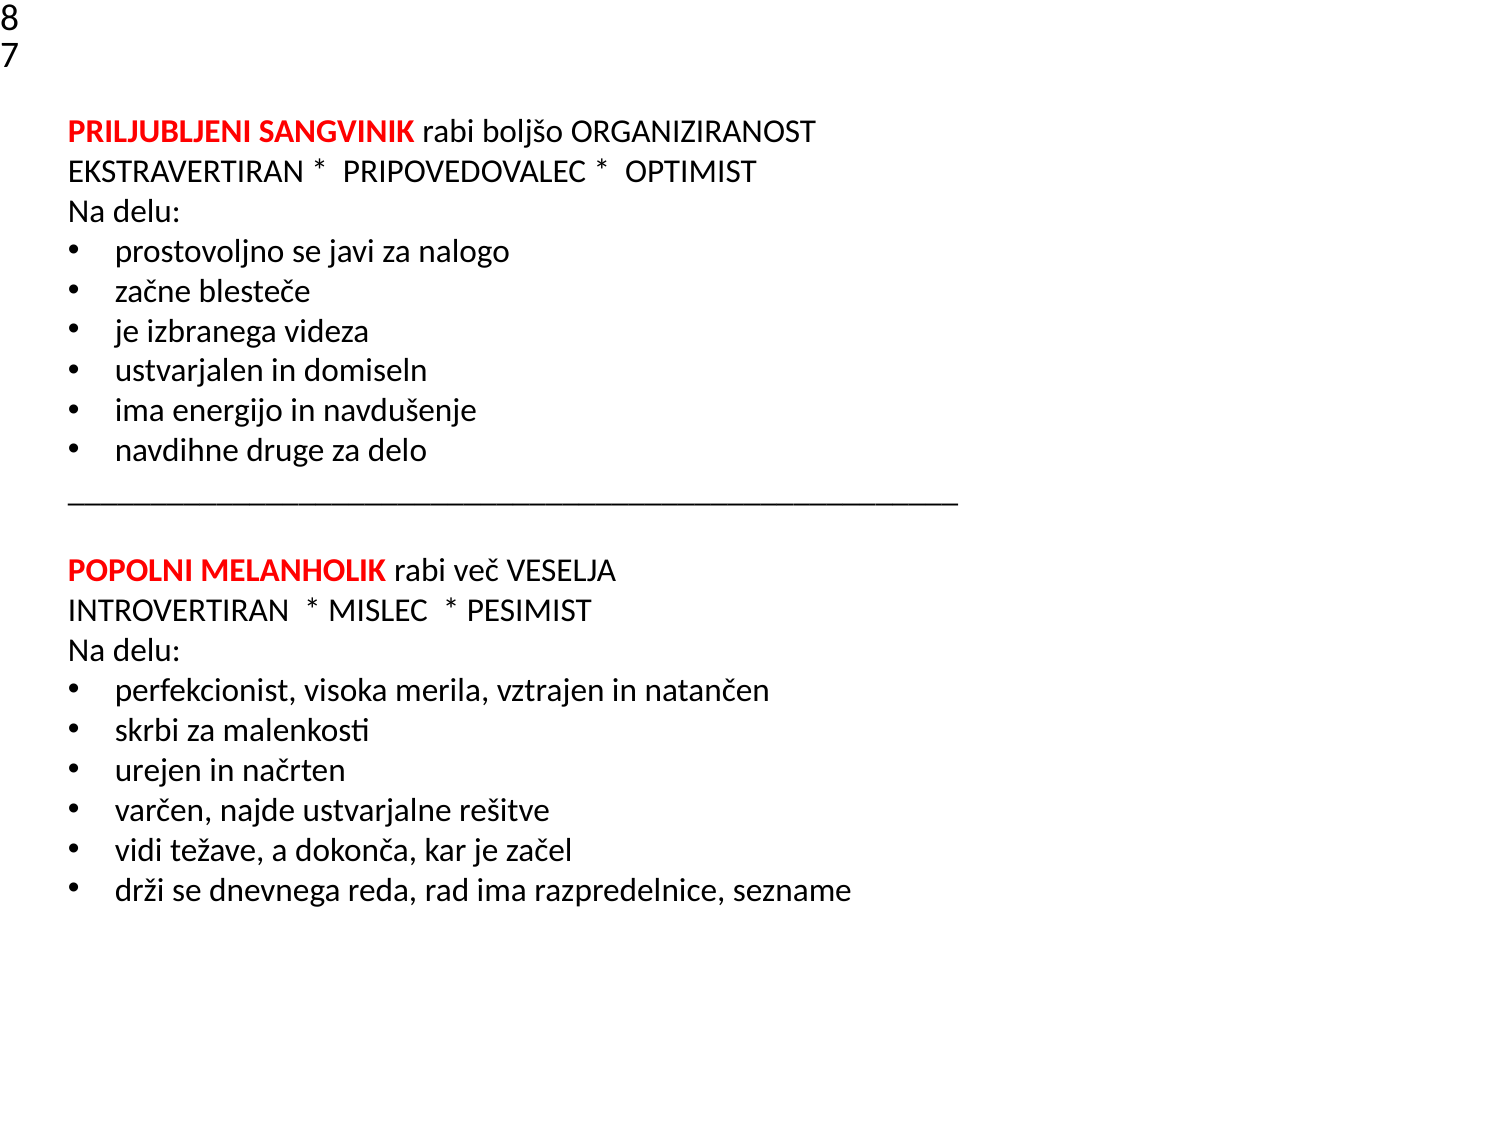

PRILJUBLJENI SANGVINIK rabi boljšo ORGANIZIRANOST
EKSTRAVERTIRAN * PRIPOVEDOVALEC * OPTIMIST
Na delu:
prostovoljno se javi za nalogo
začne blesteče
je izbranega videza
ustvarjalen in domiseln
ima energijo in navdušenje
navdihne druge za delo
______________________________________________________
POPOLNI MELANHOLIK rabi več VESELJA
INTROVERTIRAN * MISLEC * PESIMIST
Na delu:
perfekcionist, visoka merila, vztrajen in natančen
skrbi za malenkosti
urejen in načrten
varčen, najde ustvarjalne rešitve
vidi težave, a dokonča, kar je začel
drži se dnevnega reda, rad ima razpredelnice, sezname